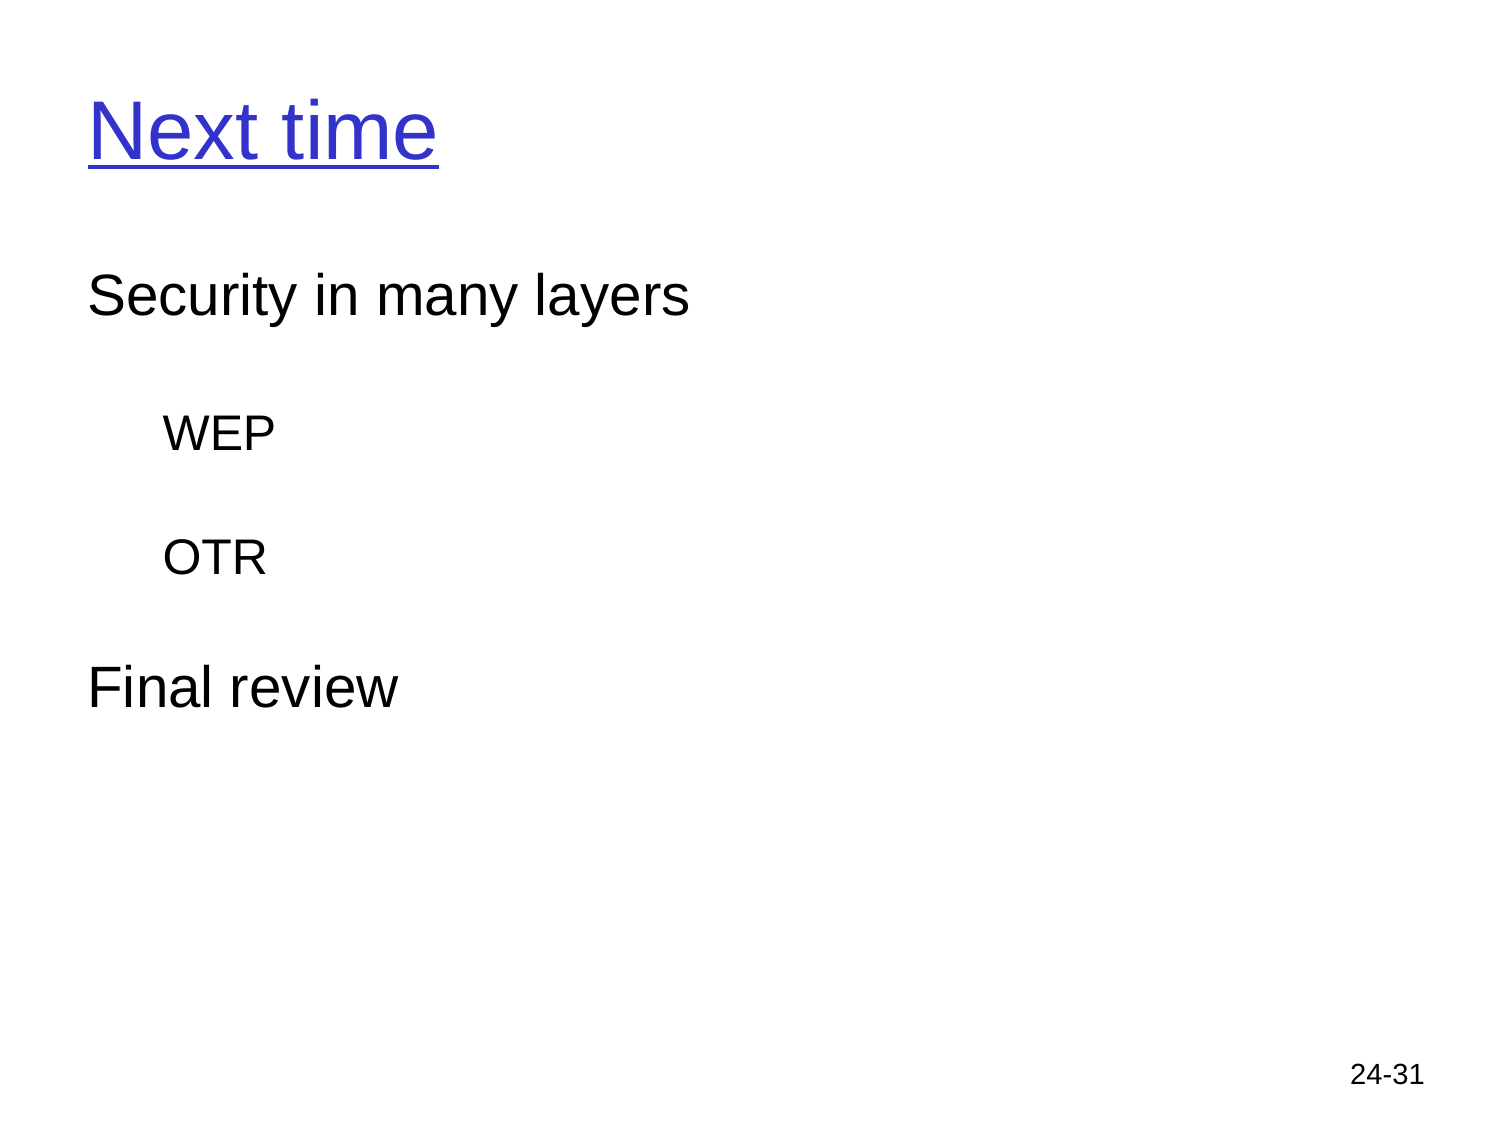

# Next time
Security in many layers
WEP
OTR
Final review
31